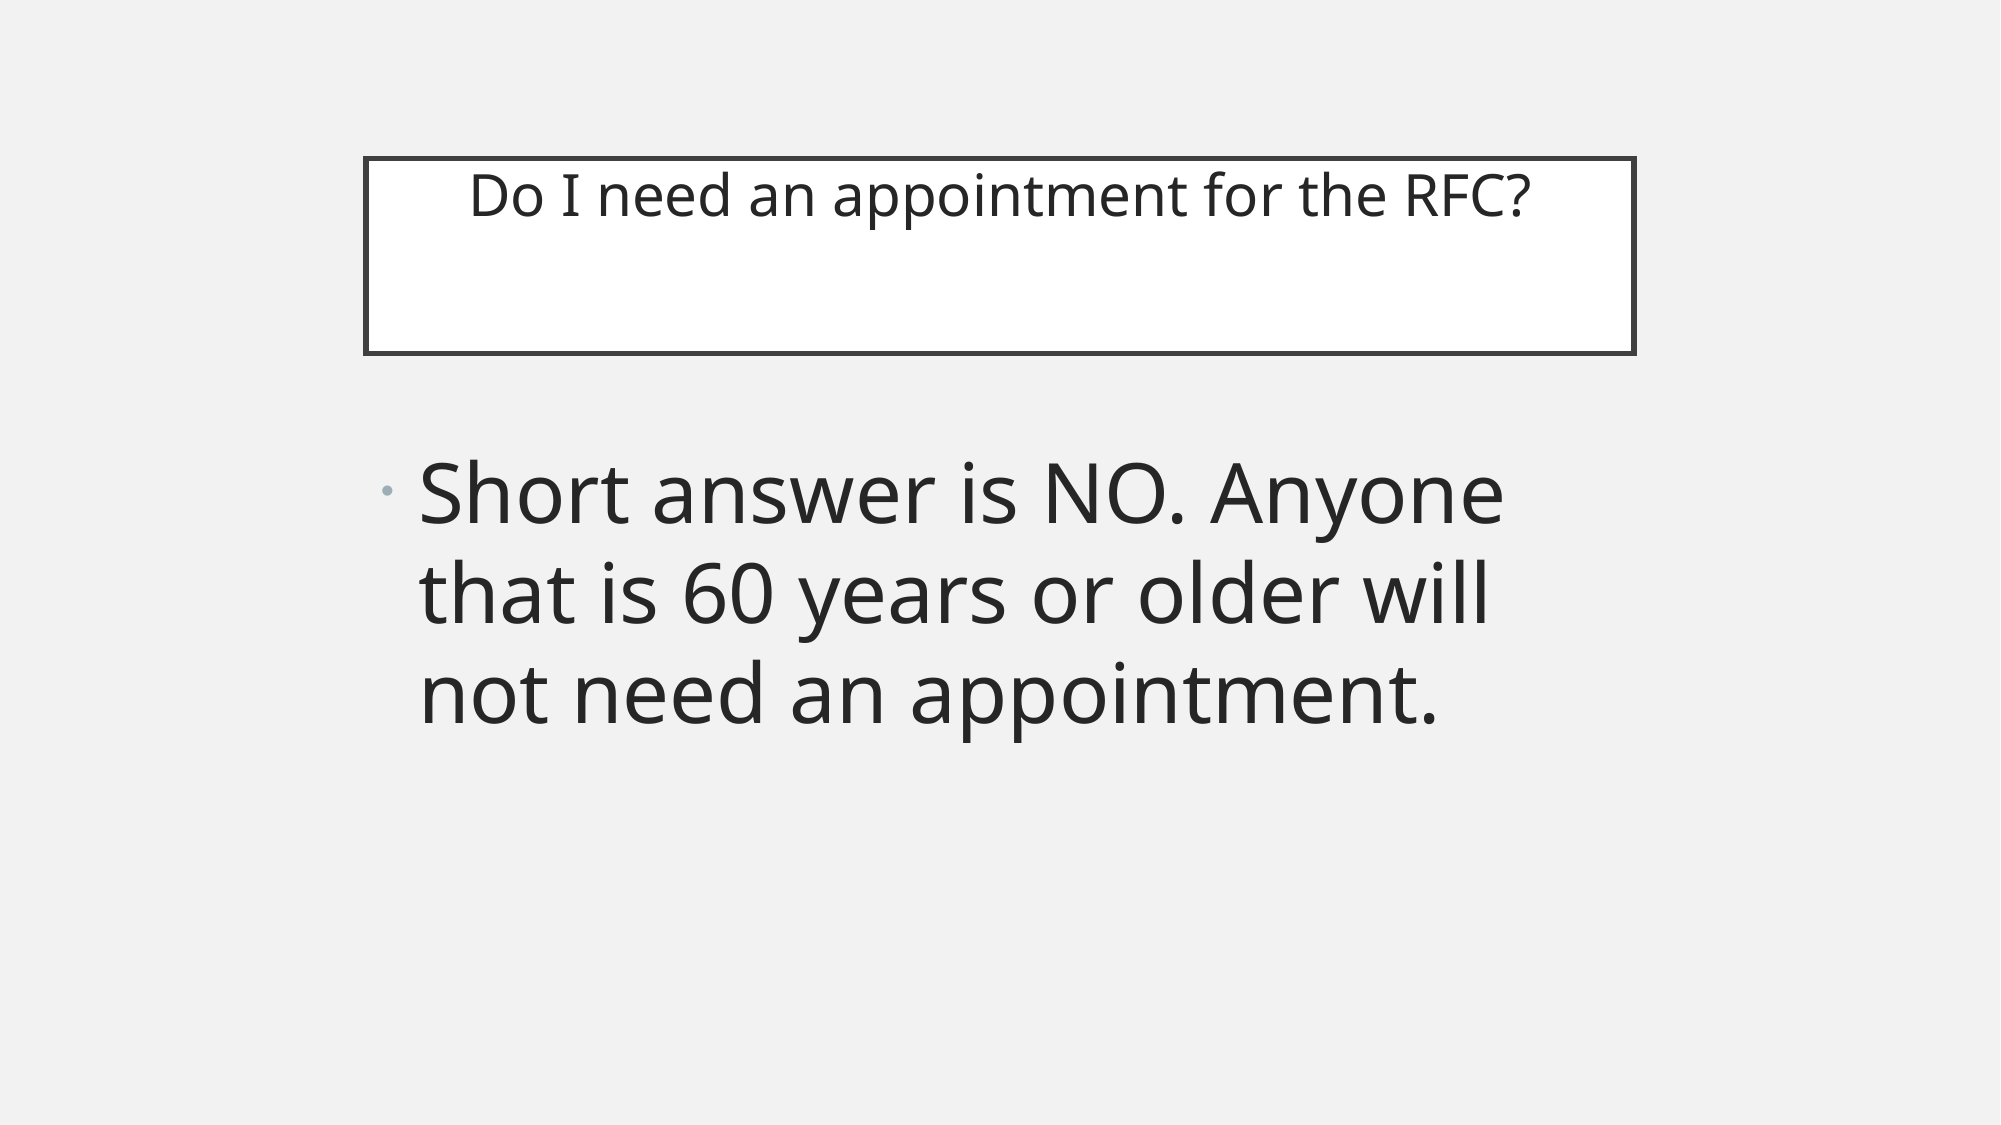

# Do I need an appointment for the RFC?
Short answer is NO. Anyone that is 60 years or older will not need an appointment.